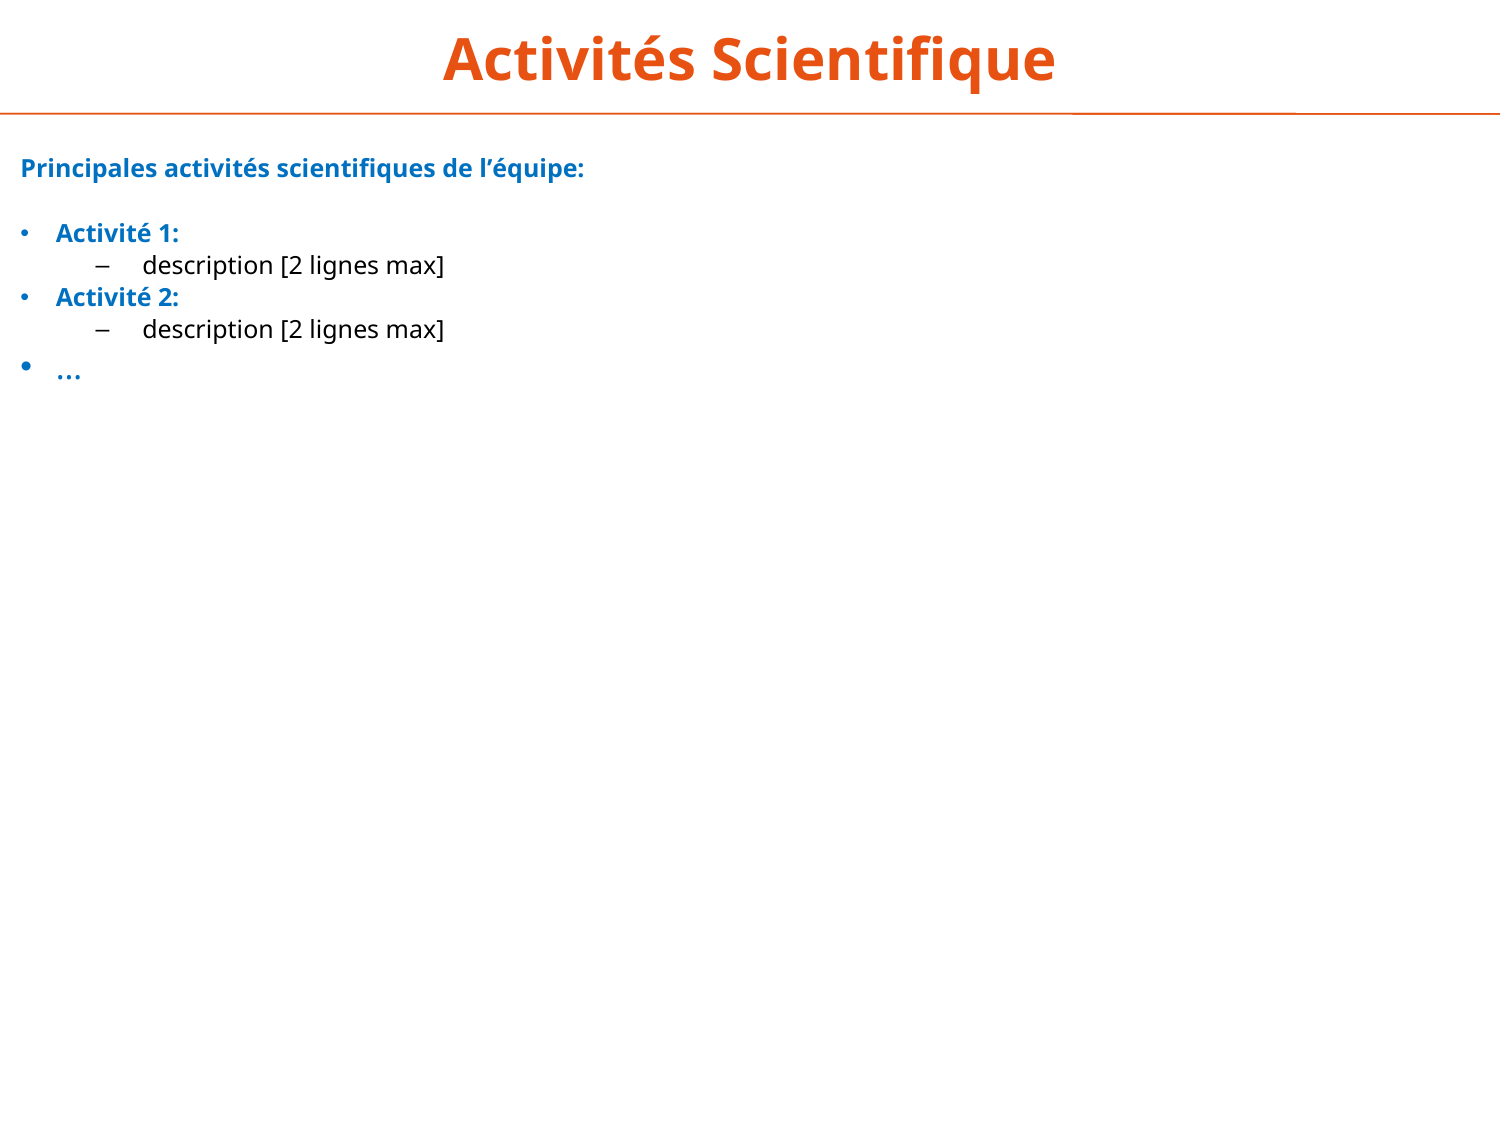

Activités Scientifique
Principales activités scientifiques de l’équipe:
Activité 1:
description [2 lignes max]
Activité 2:
description [2 lignes max]
…